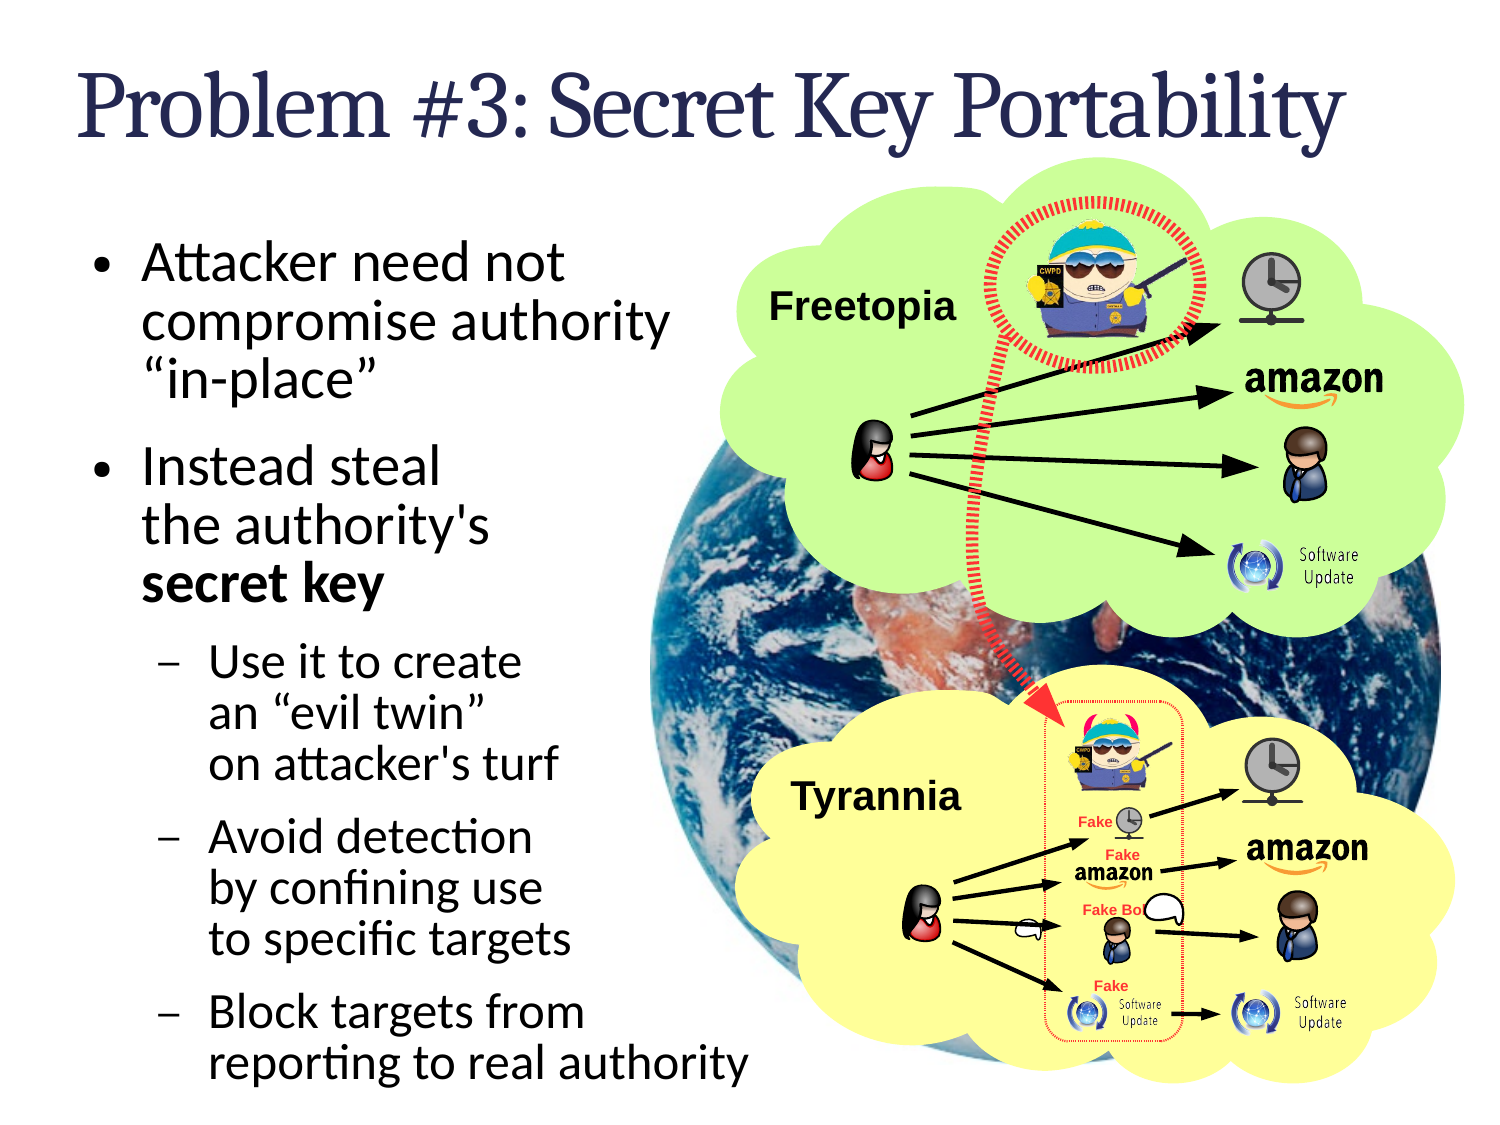

# Problem #3: Secret Key Portability
Freetopia
Tyrannia
Attacker need not
compromise authority
“in-place”
Instead steal
the authority's
secret key
Use it to create
an “evil twin”
on attacker's turf
Avoid detection
by confining use
to specific targets
Block targets from
reporting to real authority